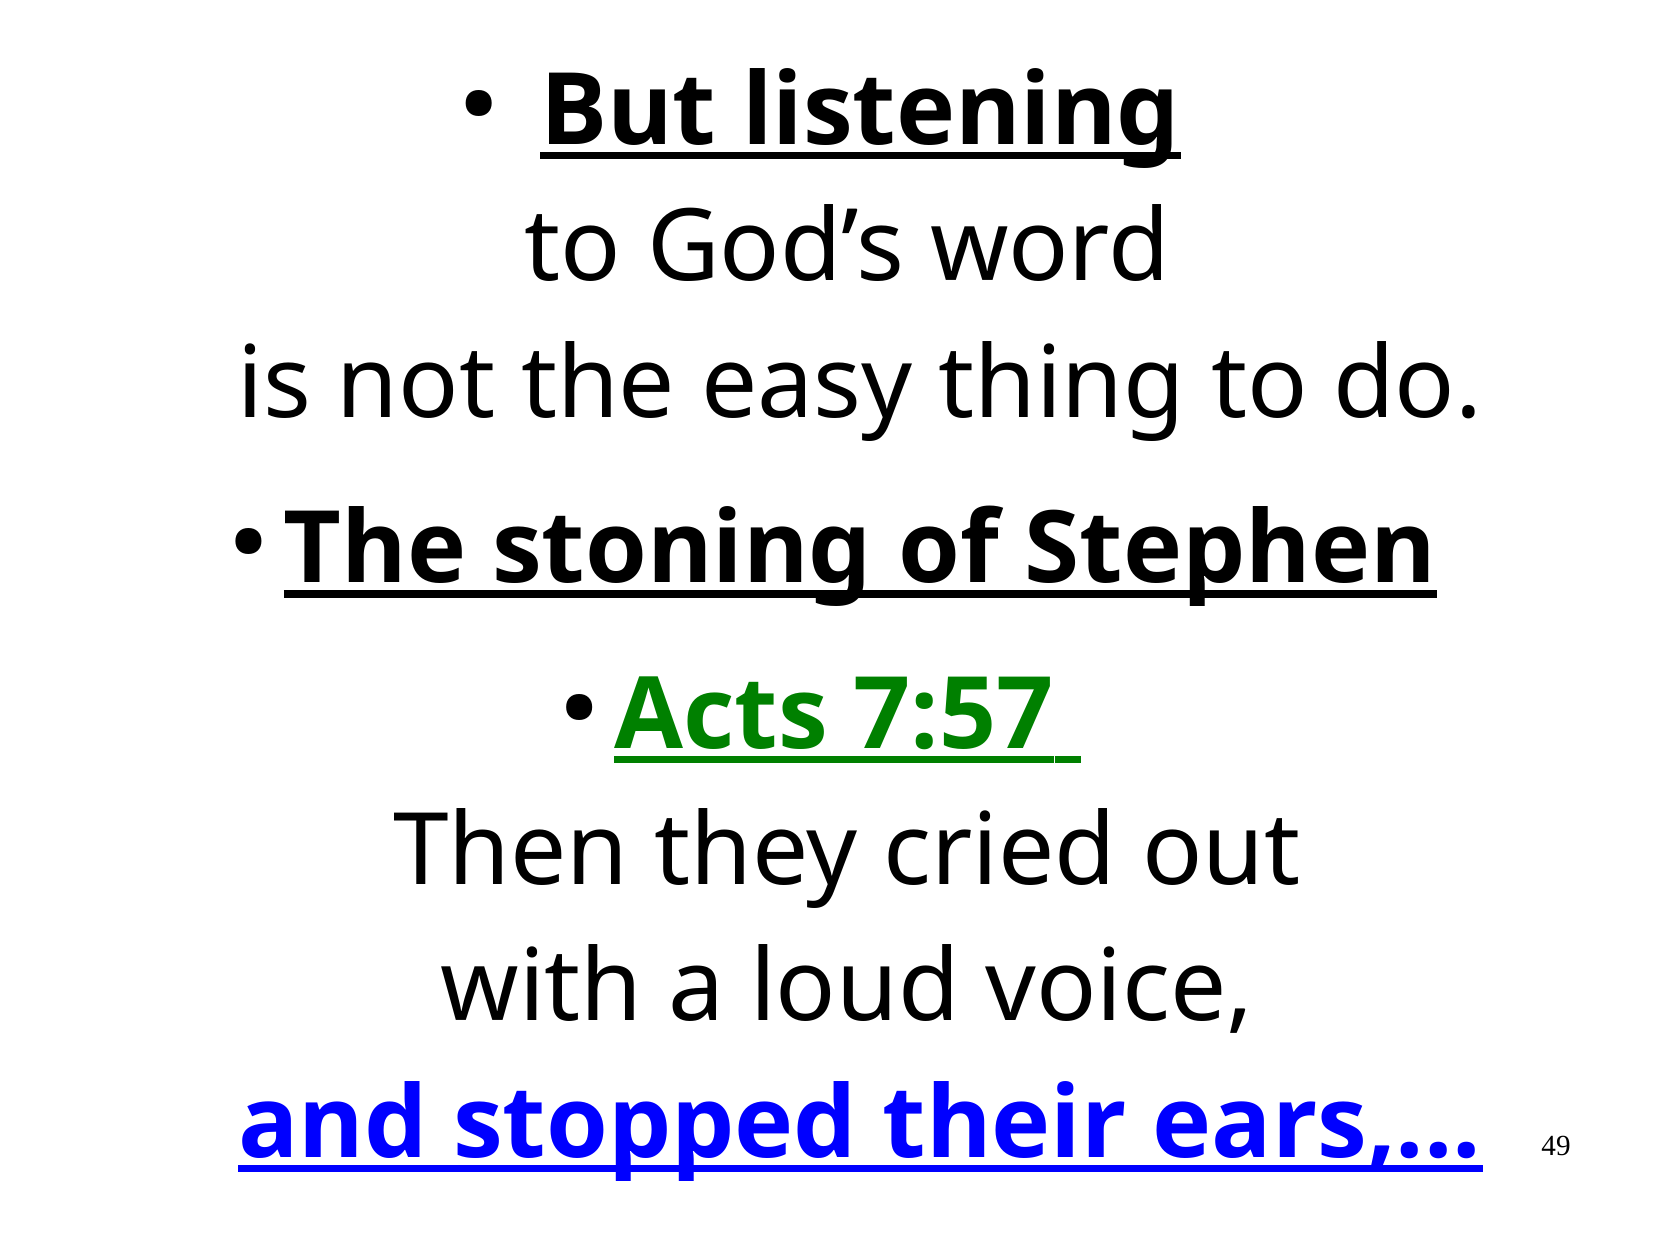

# But listening to God’s word is not the easy thing to do.
The stoning of Stephen
Acts 7:57 
Then they cried out
with a loud voice,
and stopped their ears,...
49